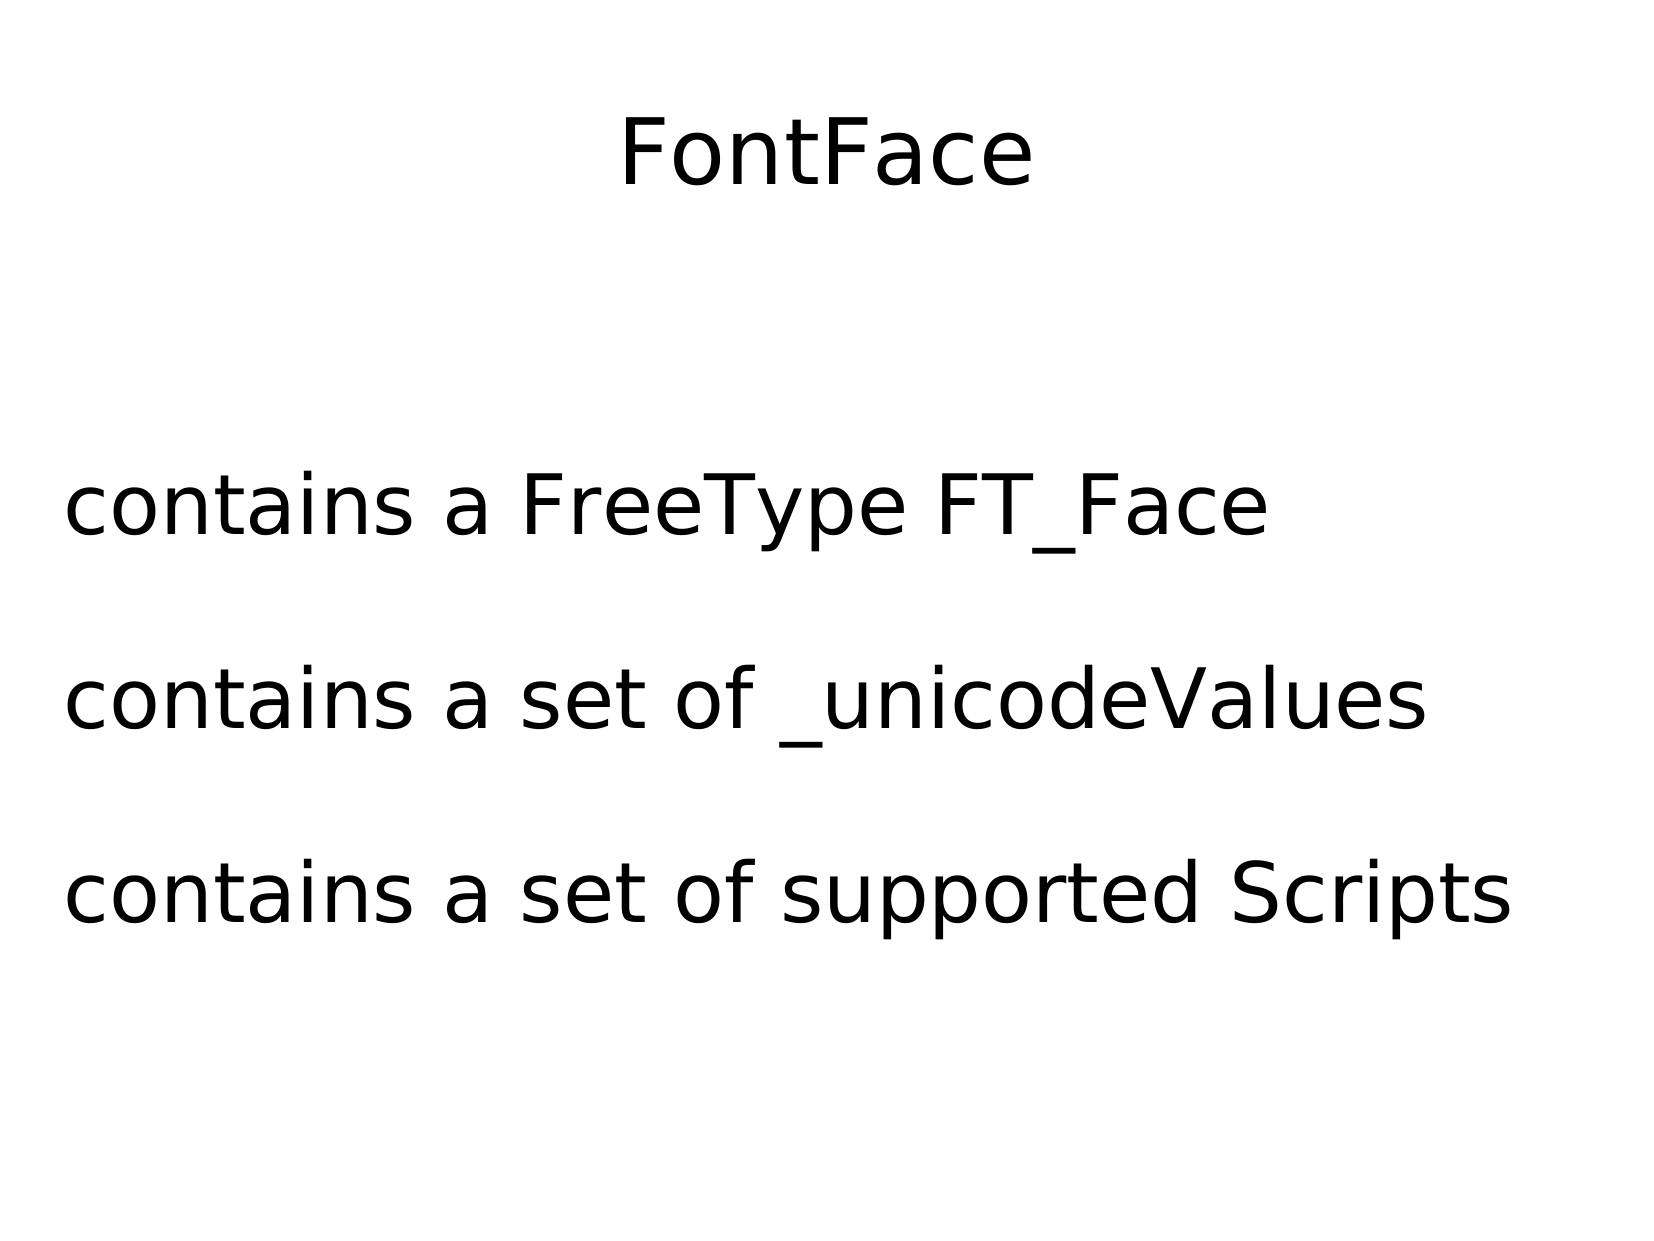

# FontFace
 contains a FreeType FT_Face
 contains a set of _unicodeValues
 contains a set of supported Scripts